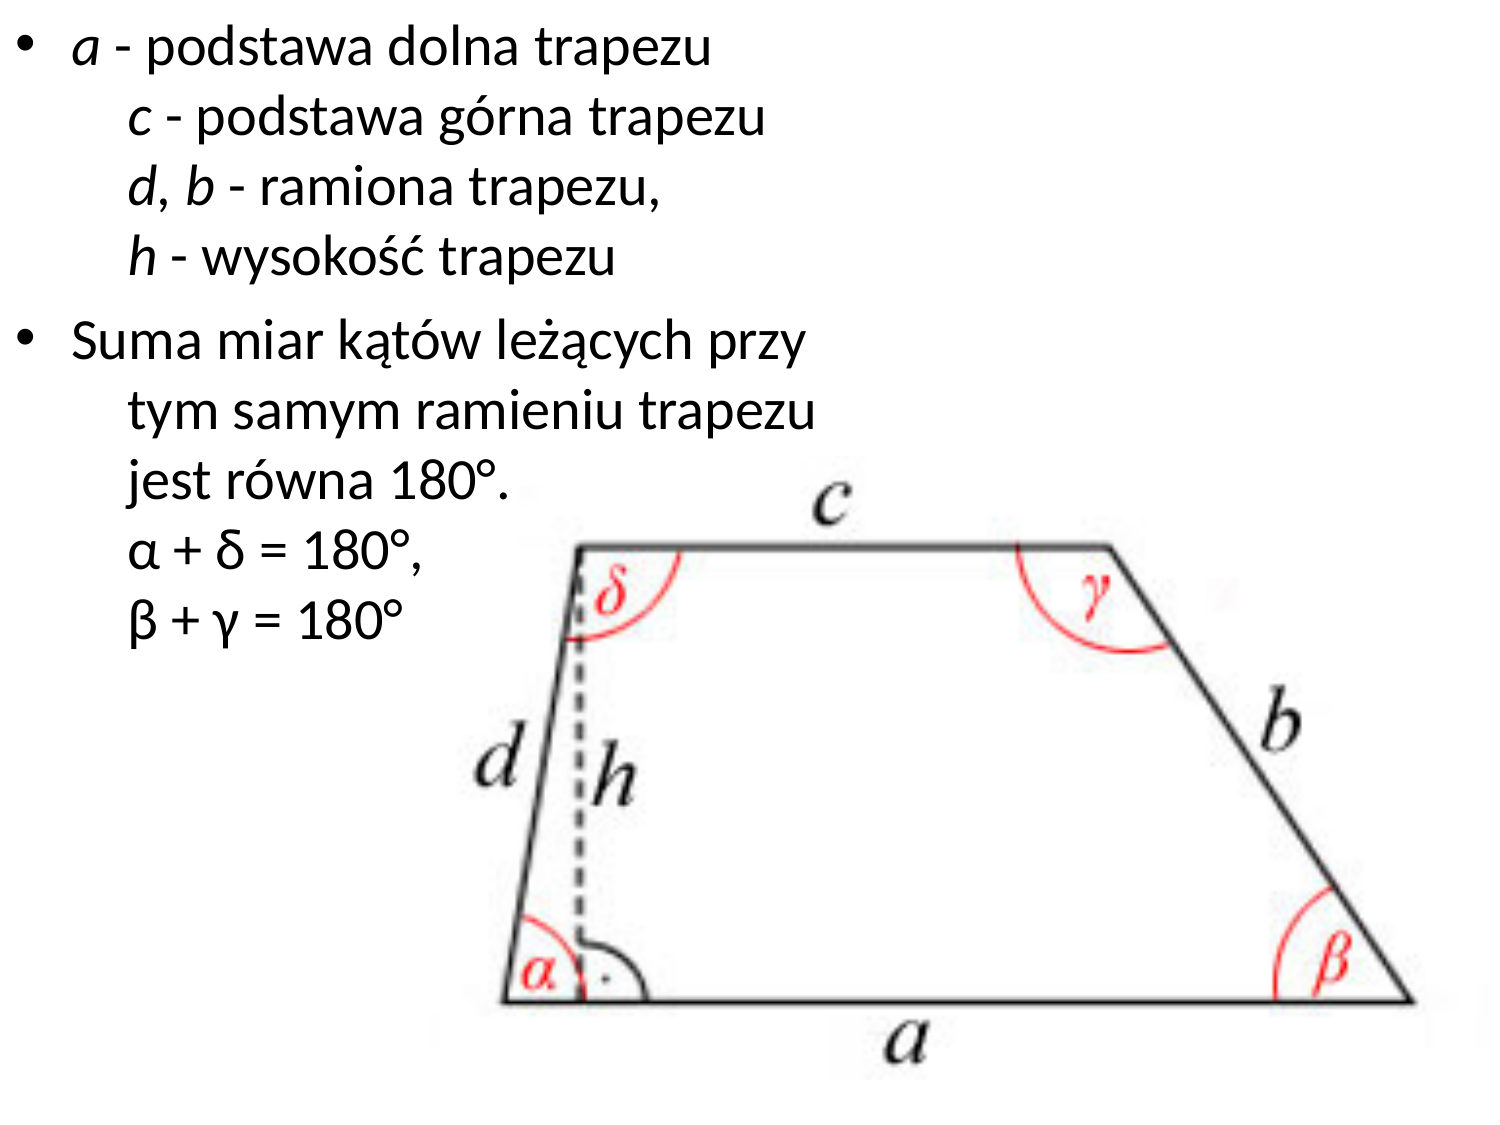

a - podstawa dolna trapezu
c - podstawa górna trapezu
d, b - ramiona trapezu,
h - wysokość trapezu
Suma miar kątów leżących przy tym samym ramieniu trapezu jest równa 180°.
α + δ = 180°,
β + γ = 180°
#